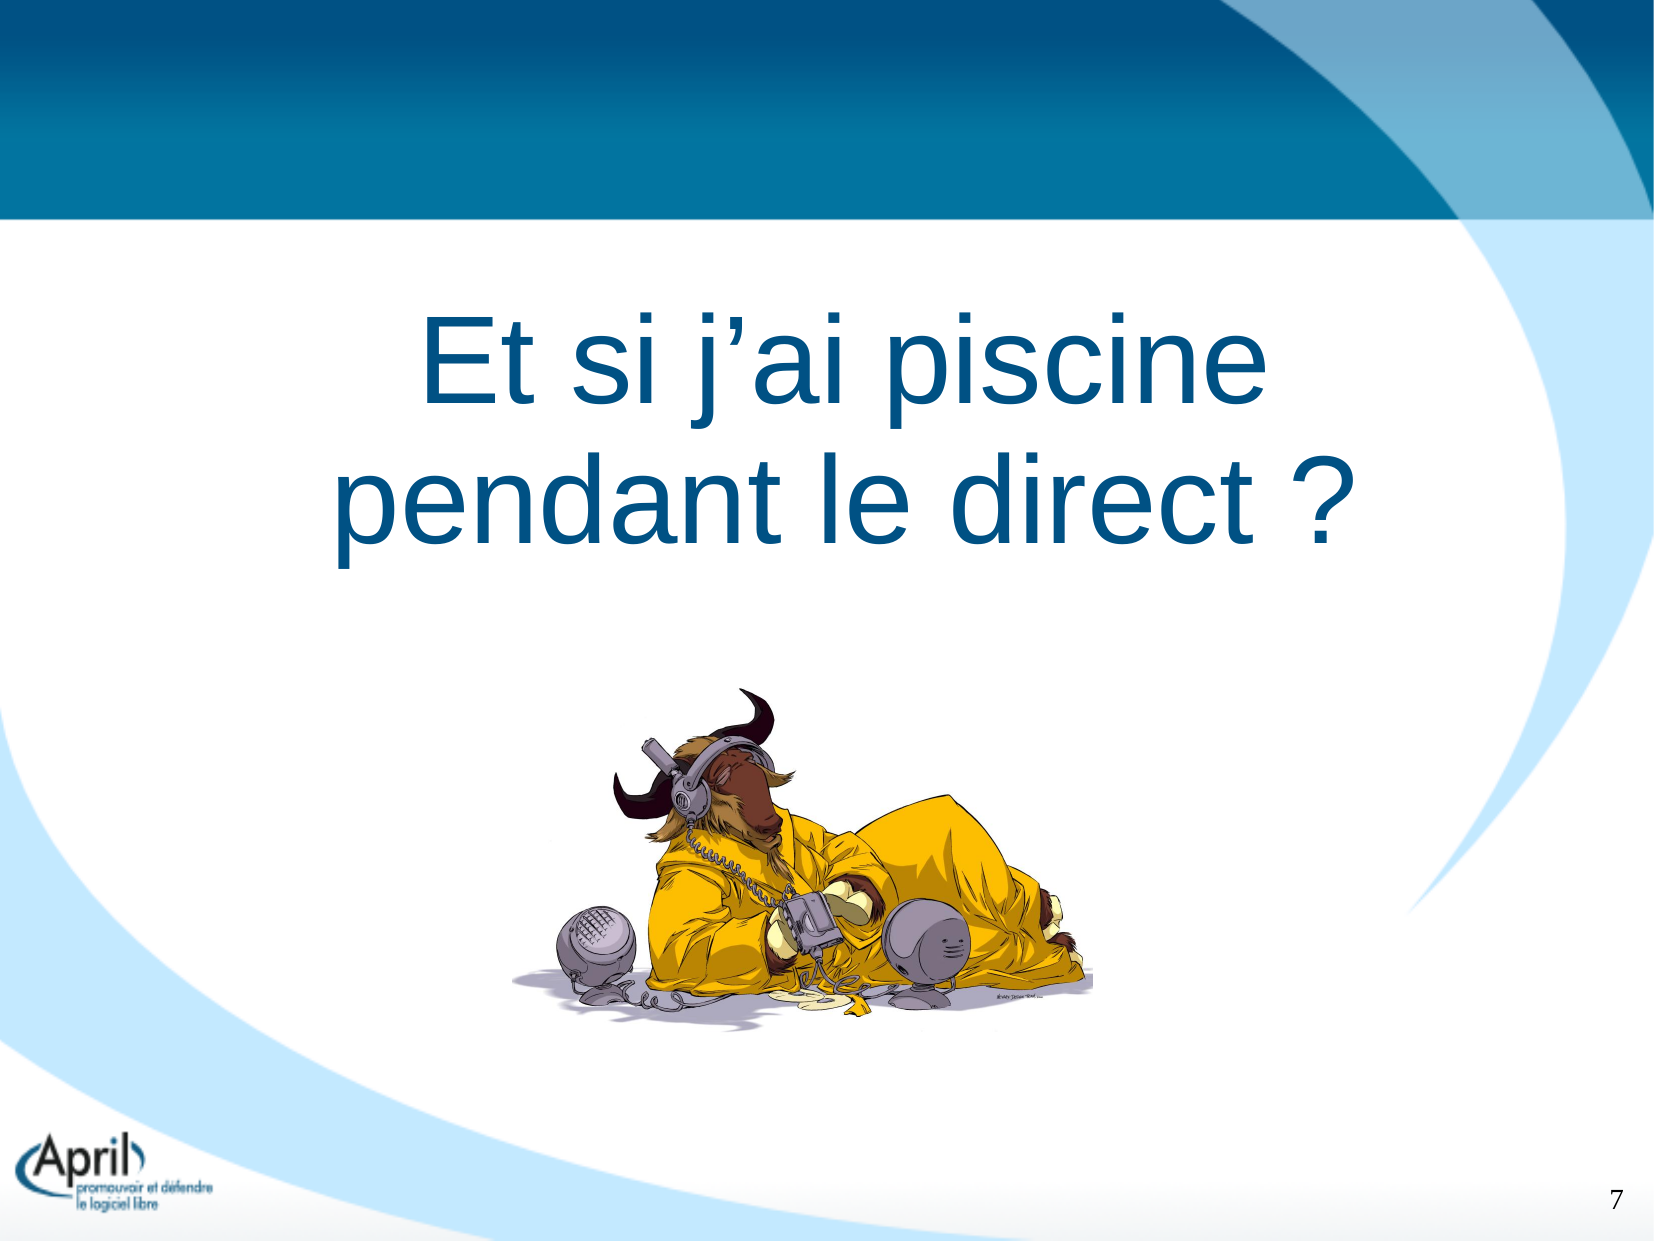

#
Et si j’ai piscine
pendant le direct ?
7